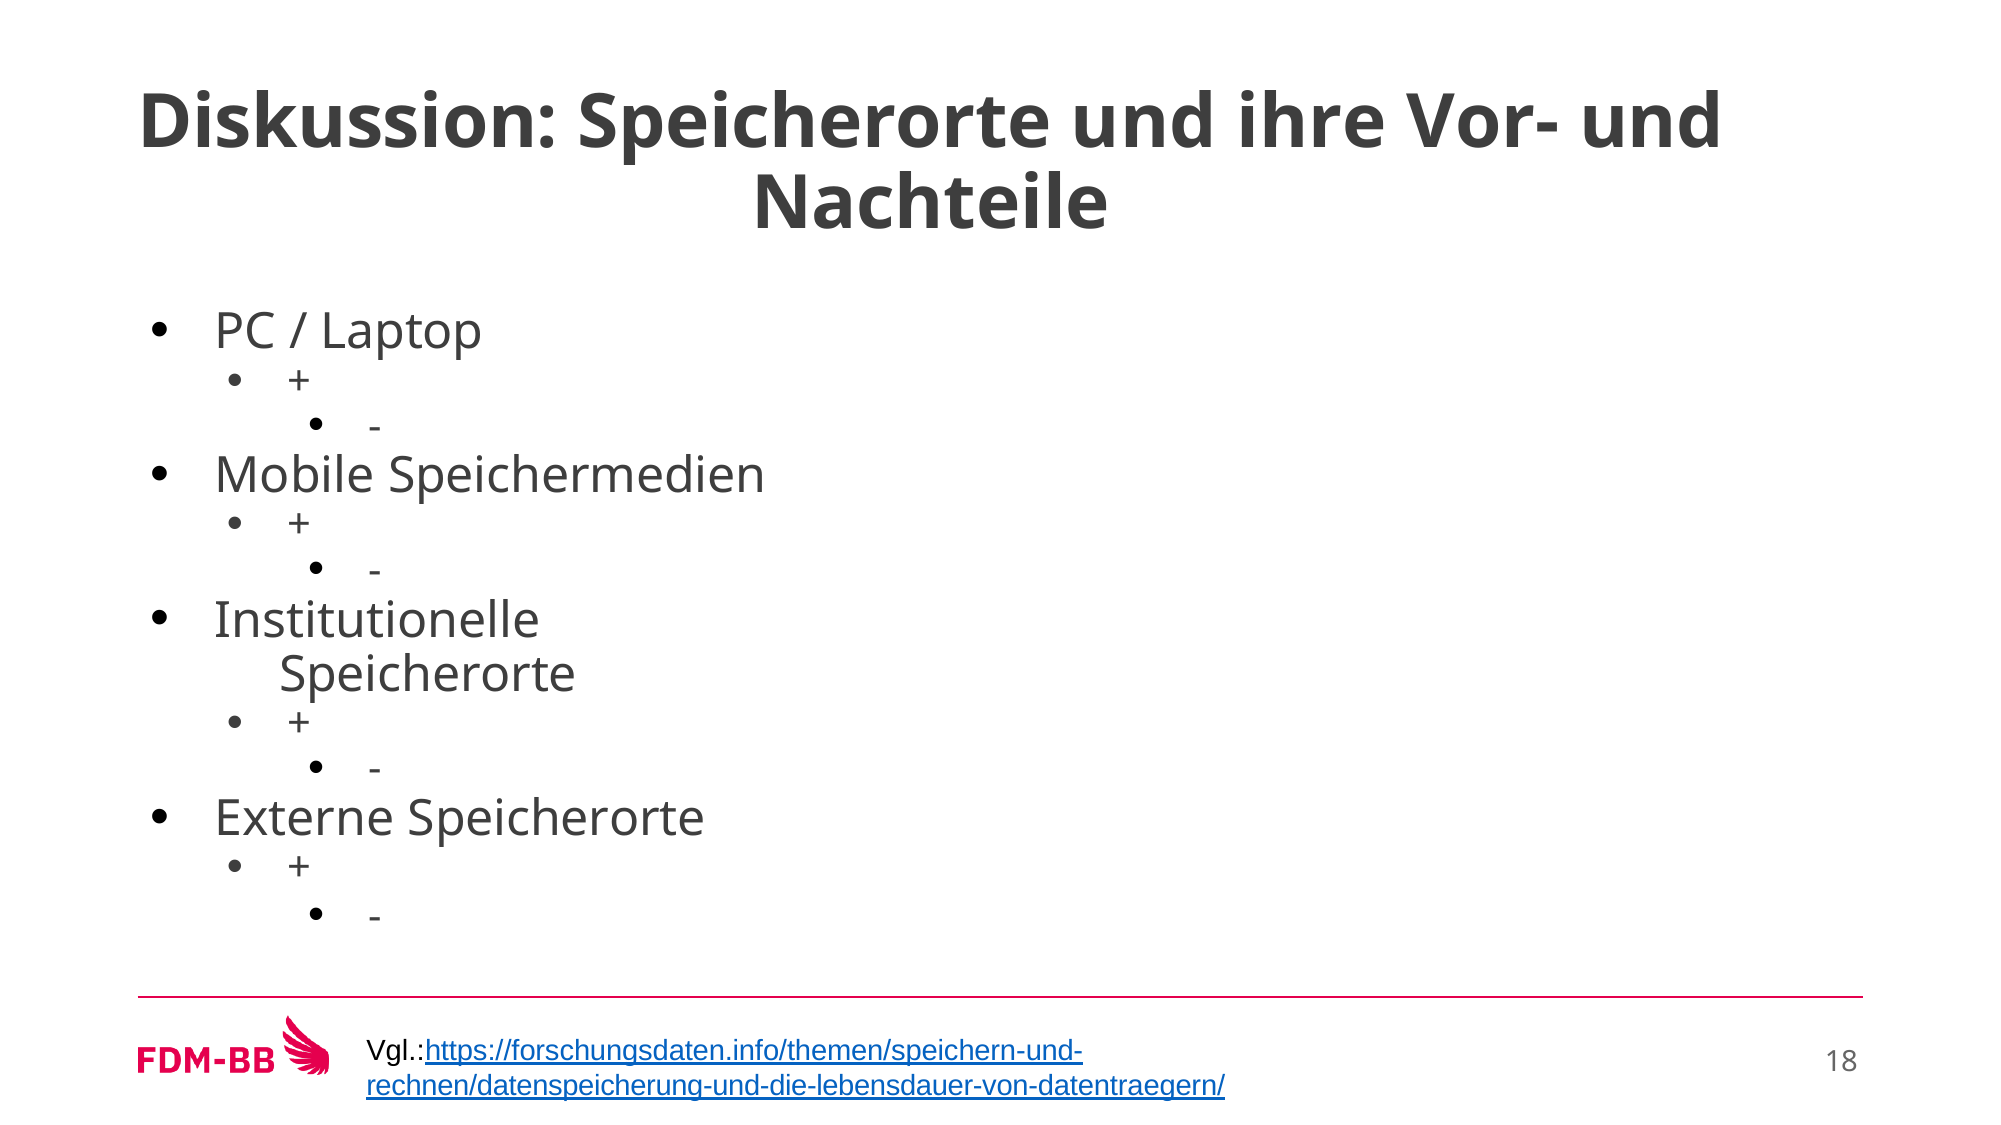

# Diskussion: Speicherorte und ihre Vor- und Nachteile
PC / Laptop
•	+
-
Mobile Speichermedien
•	+
-
Institutionelle Speicherorte
•	+
-
Externe Speicherorte
•	+
-
Vgl.:https://forschungsdaten.info/themen/speichern-und-rechnen/datenspeicherung-und-die-lebensdauer-von-datentraegern/
18